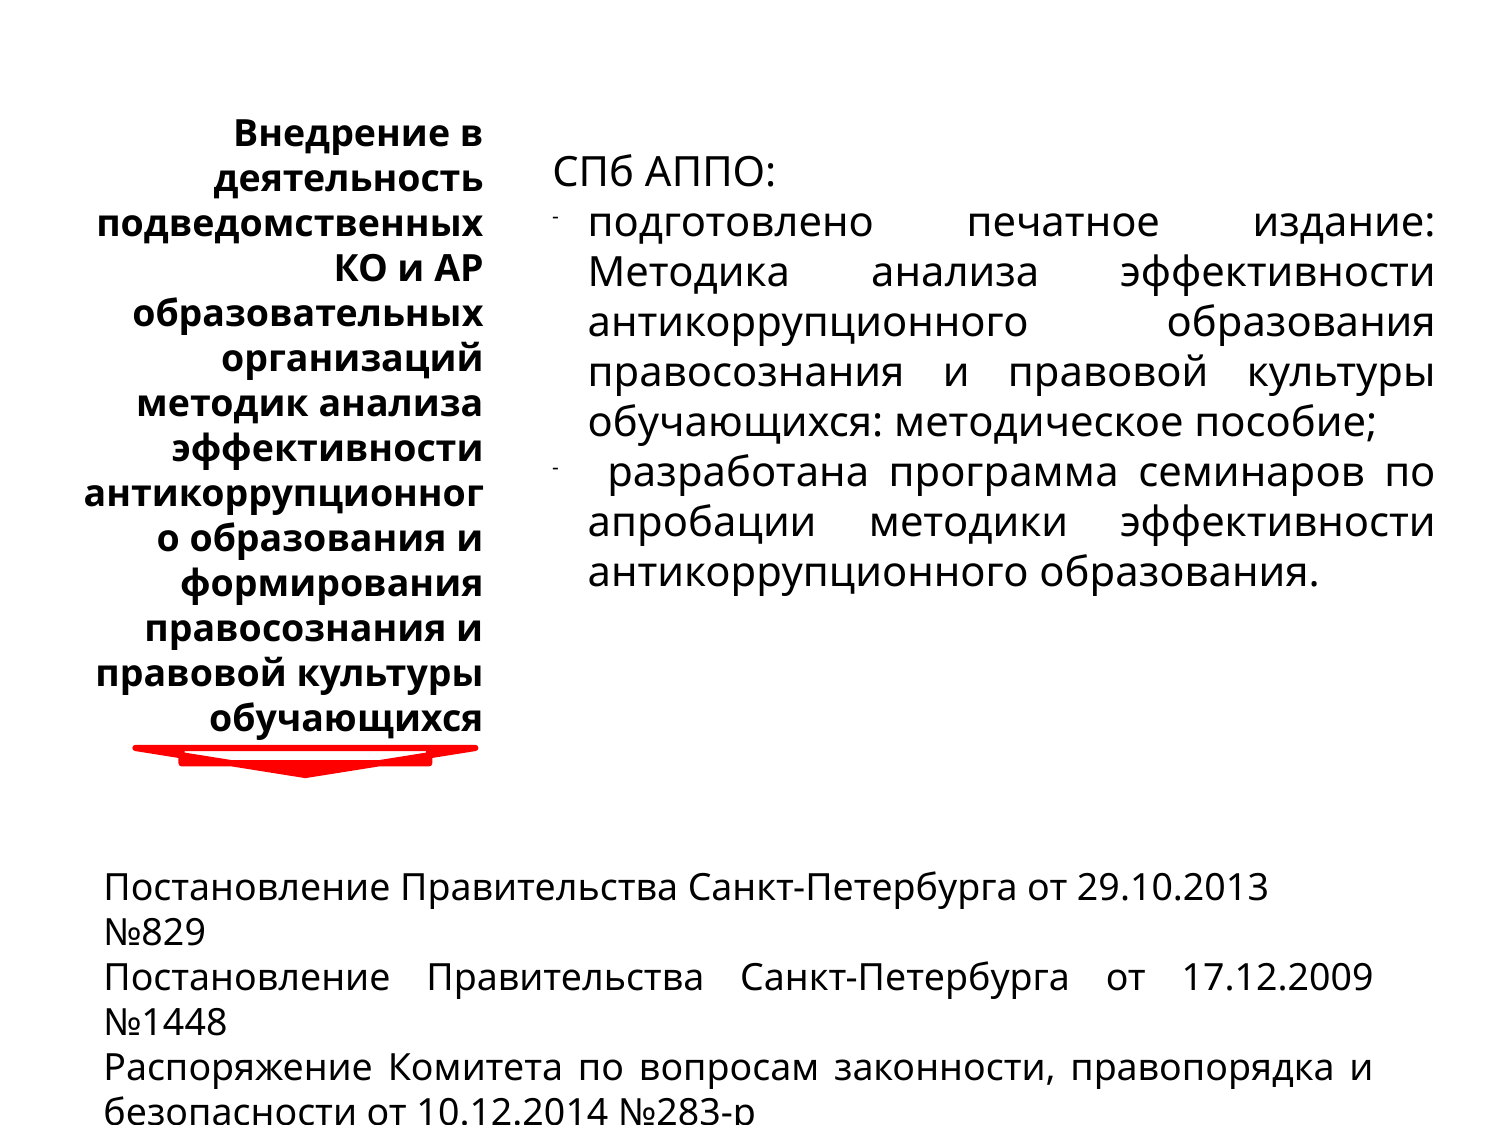

Внедрение в деятельность подведомственных КО и АР образовательных организаций методик анализа эффективности антикоррупционного образования и формирования правосознания и правовой культуры обучающихся
СПб АППО:
подготовлено печатное издание: Методика анализа эффективности антикоррупционного образования правосознания и правовой культуры обучающихся: методическое пособие;
 разработана программа семинаров по апробации методики эффективности антикоррупционного образования.
Постановление Правительства Санкт-Петербурга от 29.10.2013 №829
Постановление Правительства Санкт-Петербурга от 17.12.2009 №1448
Распоряжение Комитета по вопросам законности, правопорядка и безопасности от 10.12.2014 №283-р